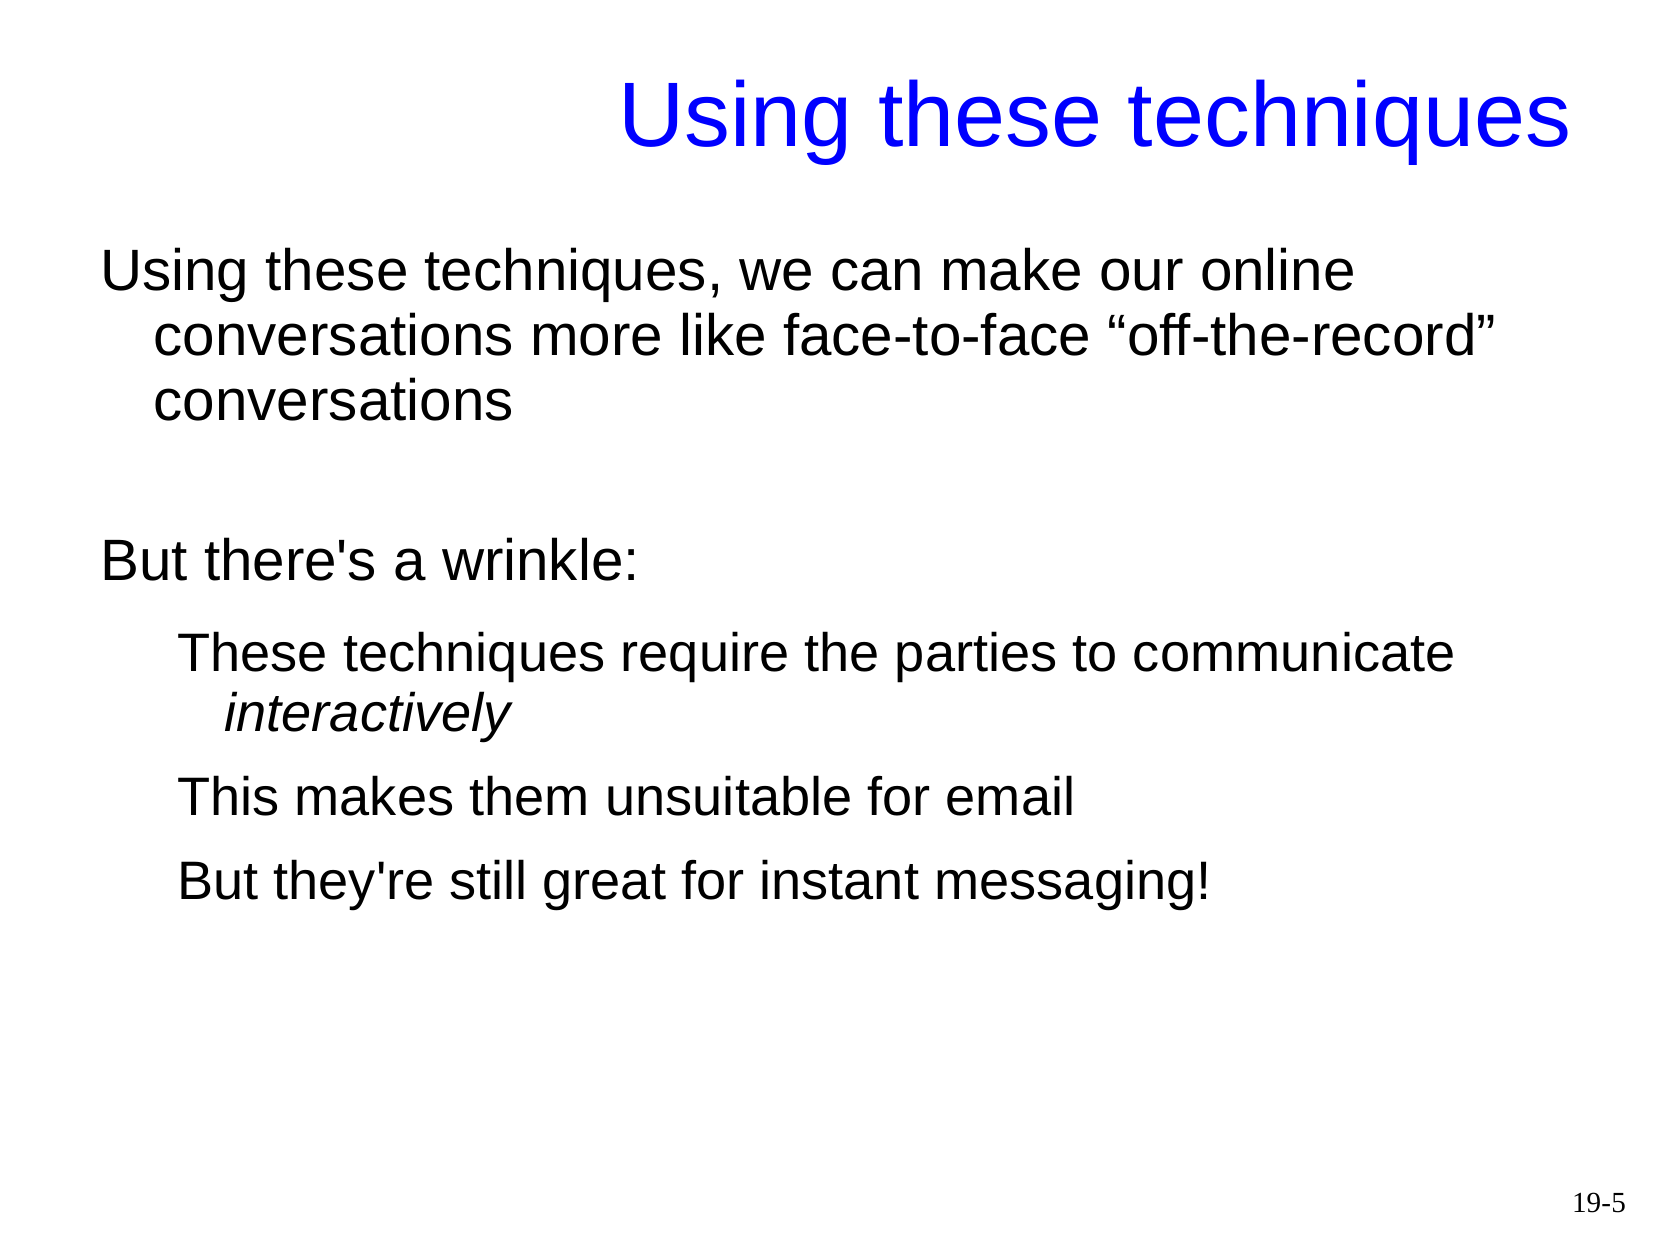

# Using these techniques
Using these techniques, we can make our online conversations more like face-to-face “off-the-record” conversations
But there's a wrinkle:
These techniques require the parties to communicate interactively
This makes them unsuitable for email
But they're still great for instant messaging!